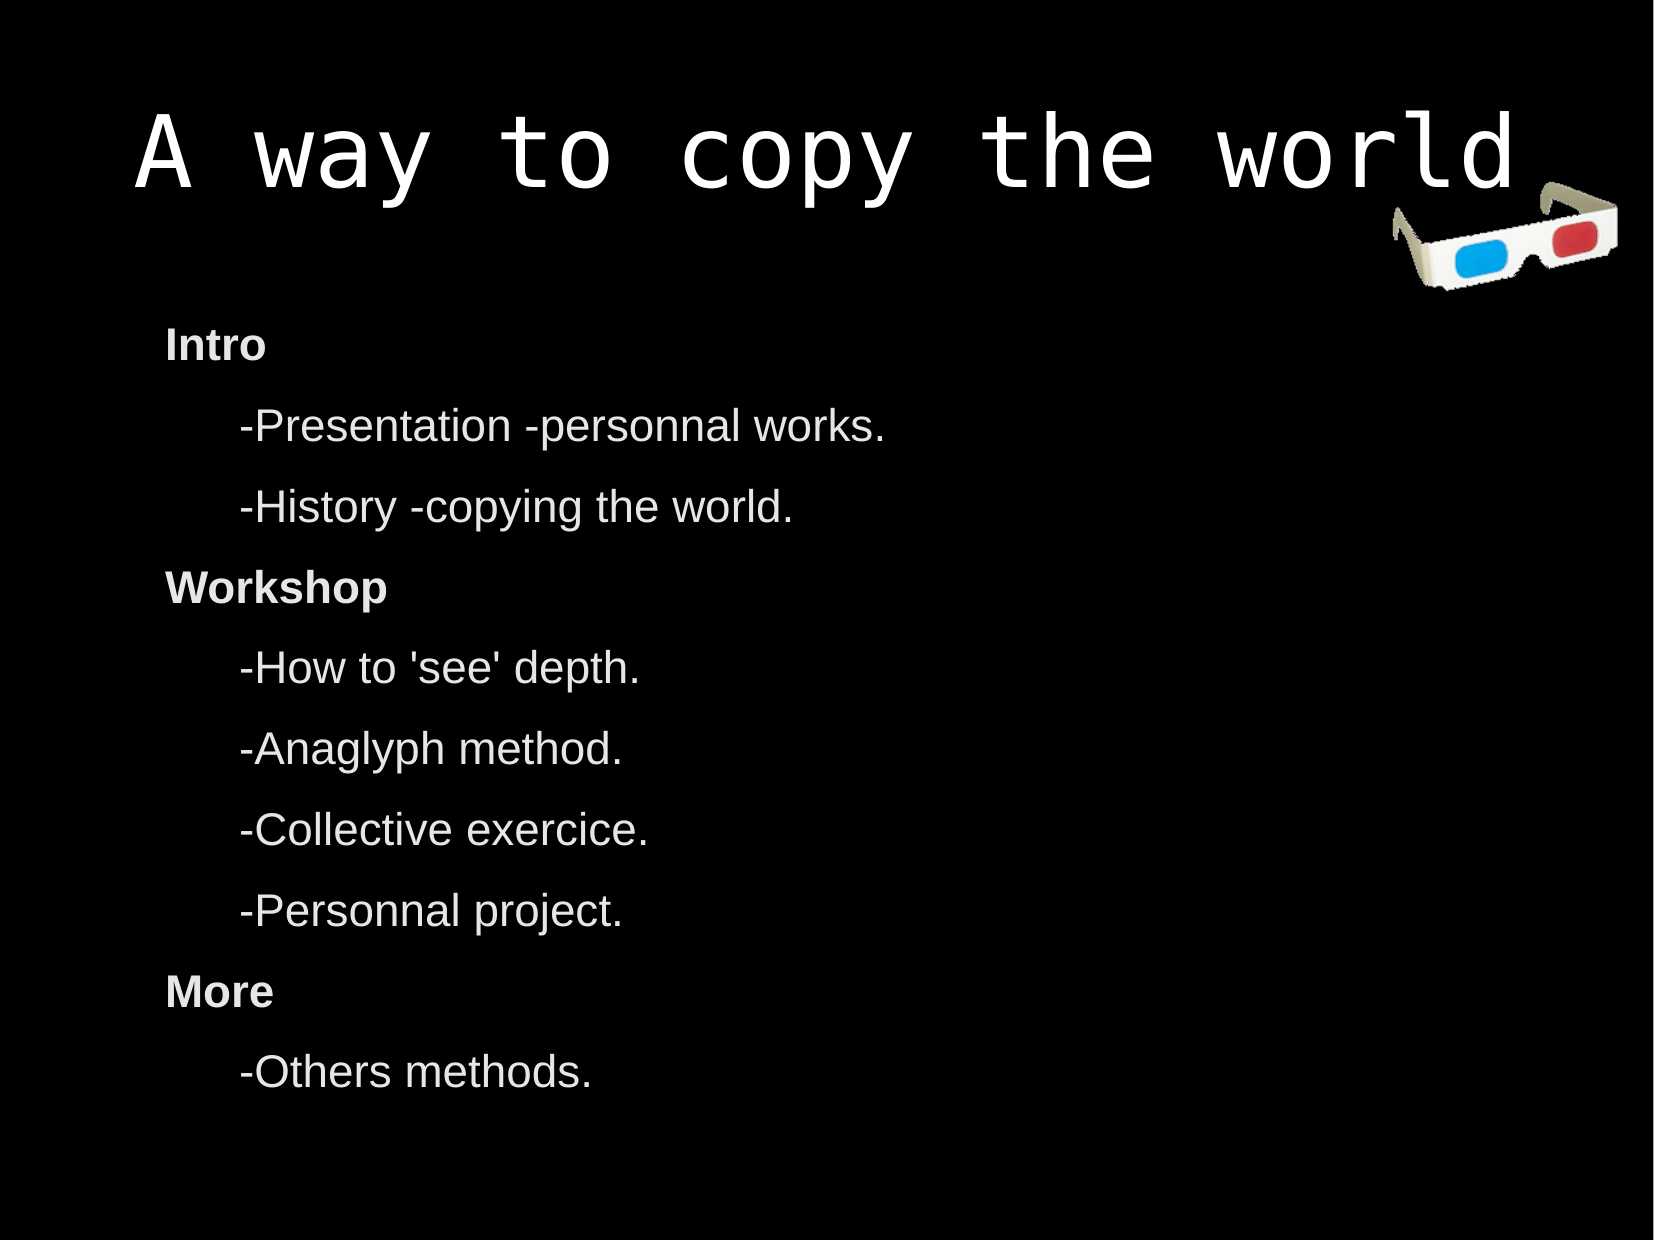

# A way to copy the world
Intro
 	-Presentation -personnal works.
 	-History -copying the world.
Workshop
 	-How to 'see' depth.
 	-Anaglyph method.
 	-Collective exercice.
 	-Personnal project.
More
 	-Others methods.